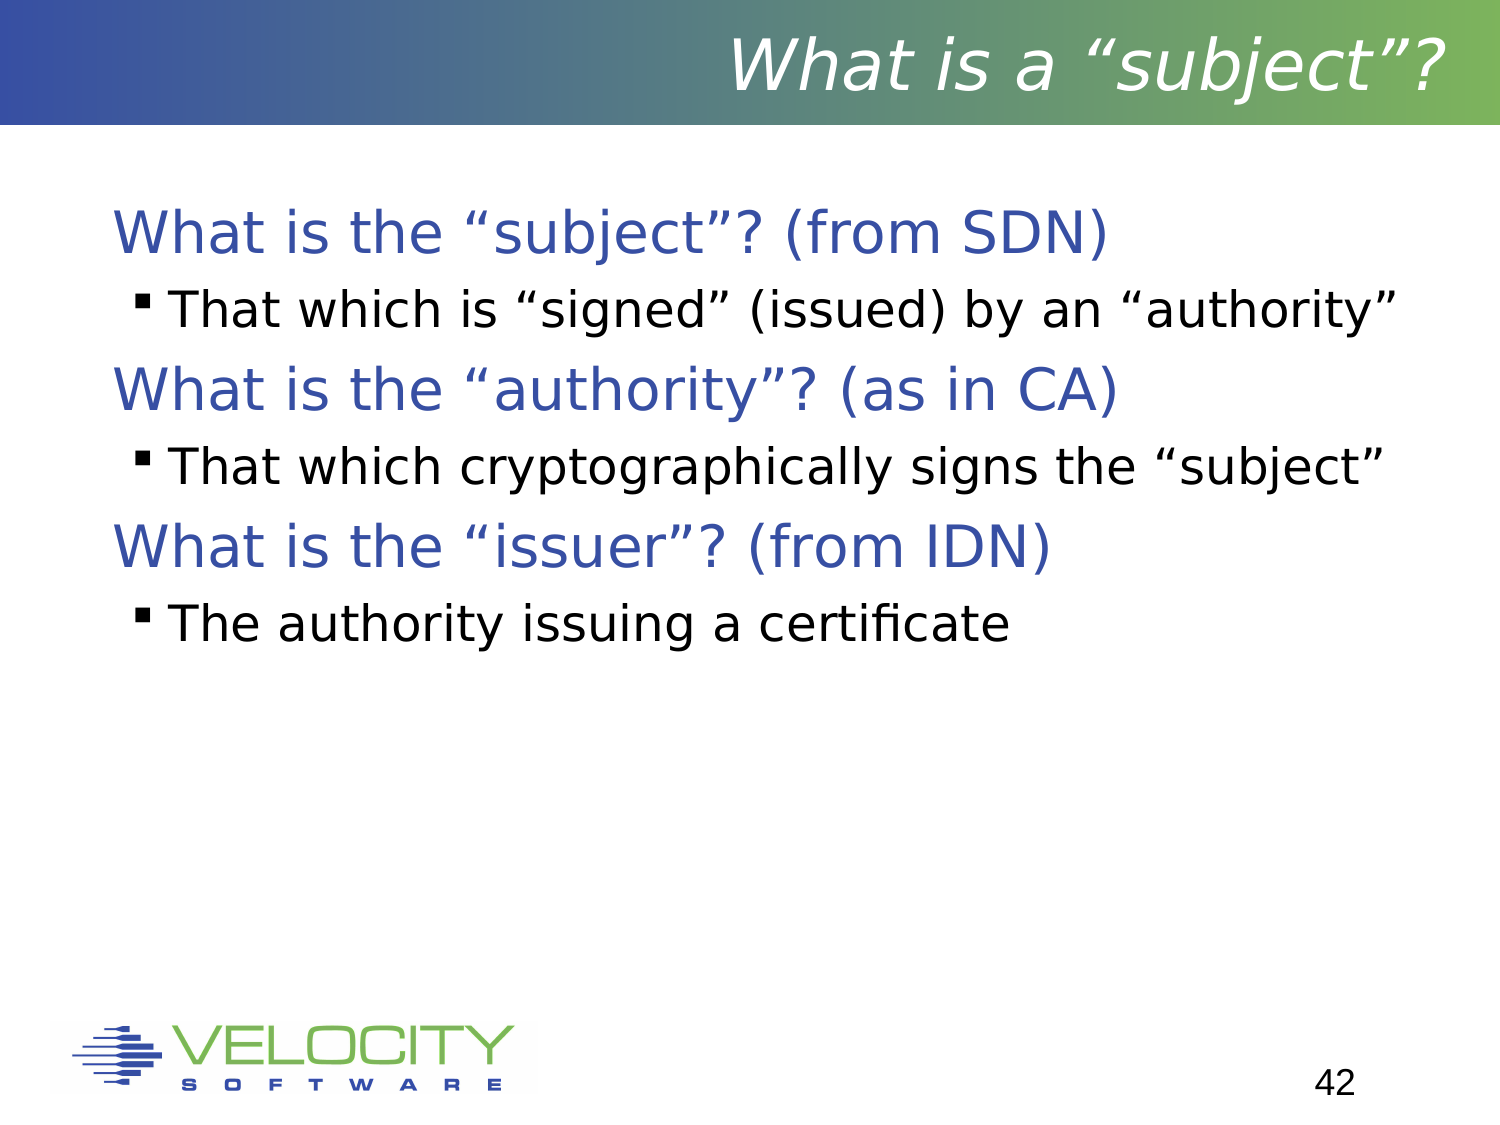

# What is a “subject”?
What is the “subject”? (from SDN)
That which is “signed” (issued) by an “authority”
What is the “authority”? (as in CA)
That which cryptographically signs the “subject”
What is the “issuer”? (from IDN)
The authority issuing a certificate
42